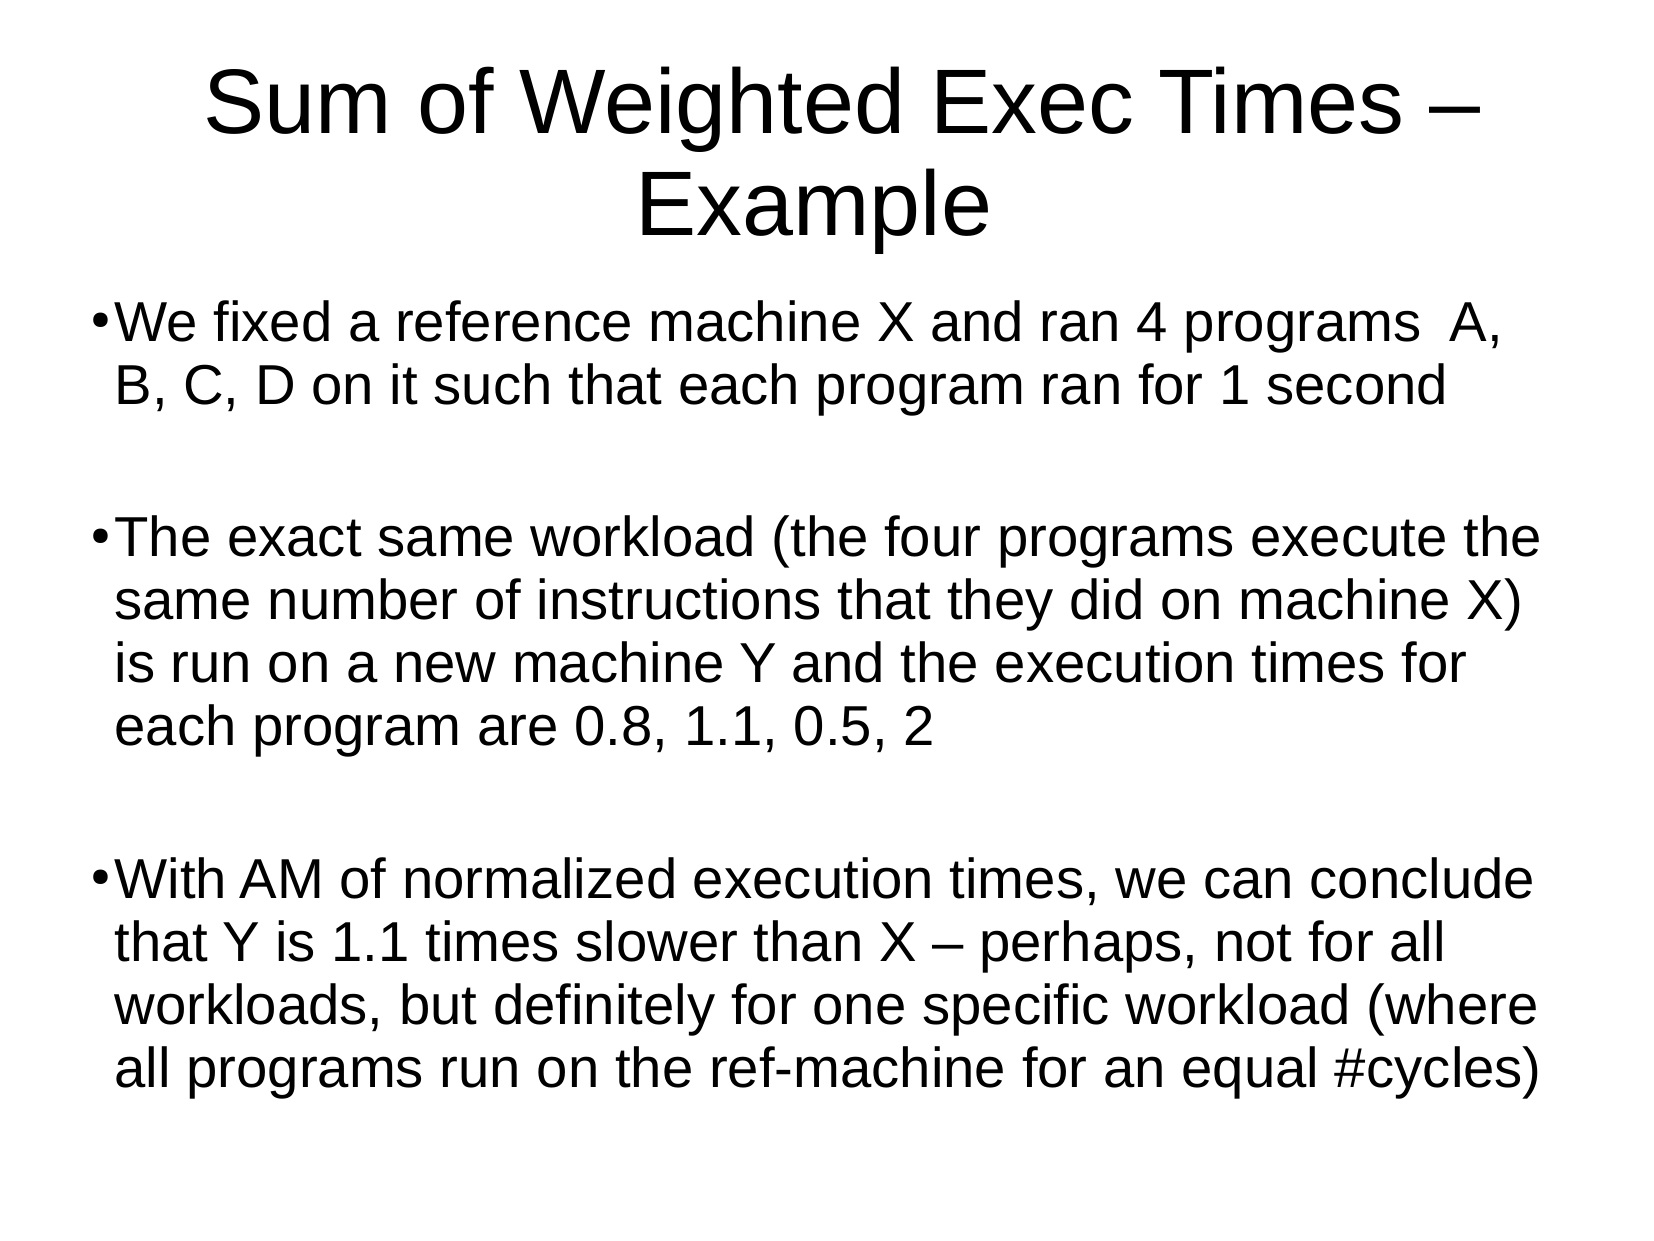

# Sum of Weighted Exec Times – Example
We fixed a reference machine X and ran 4 programs A, B, C, D on it such that each program ran for 1 second
The exact same workload (the four programs execute the same number of instructions that they did on machine X) is run on a new machine Y and the execution times for each program are 0.8, 1.1, 0.5, 2
With AM of normalized execution times, we can conclude that Y is 1.1 times slower than X – perhaps, not for all workloads, but definitely for one specific workload (where all programs run on the ref-machine for an equal #cycles)